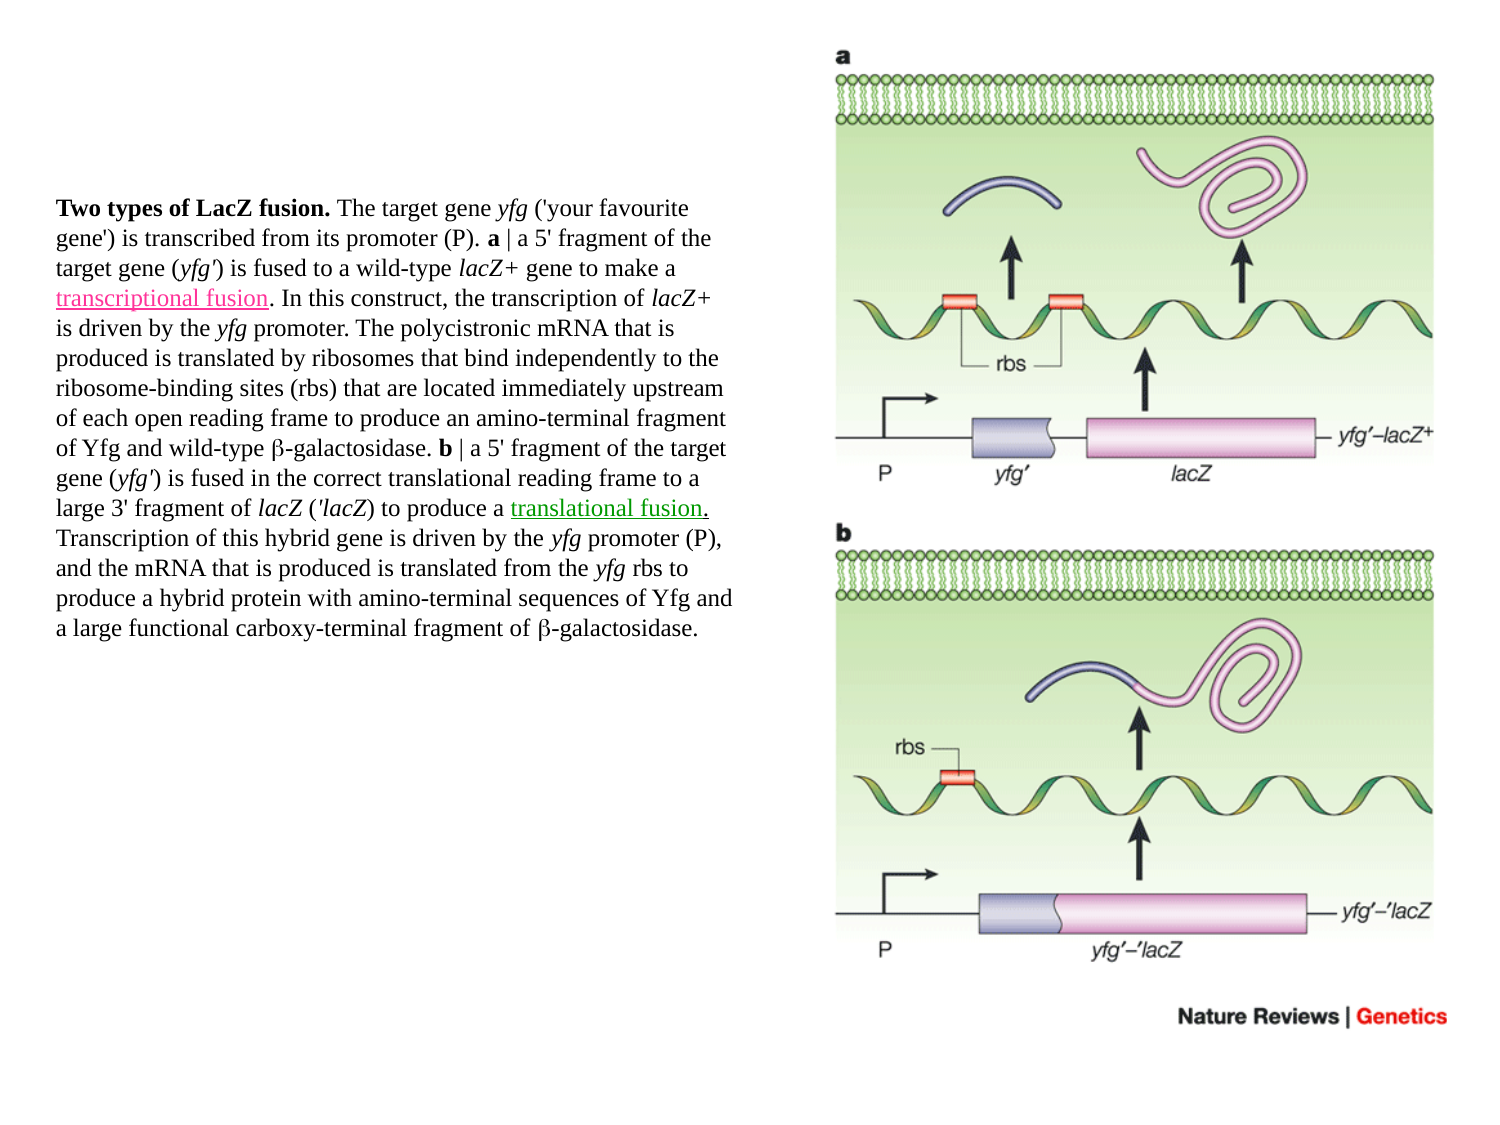

Two types of LacZ fusion. The target gene yfg ('your favourite gene') is transcribed from its promoter (P). a | a 5' fragment of the target gene (yfg') is fused to a wild-type lacZ+ gene to make a transcriptional fusion. In this construct, the transcription of lacZ+ is driven by the yfg promoter. The polycistronic mRNA that is produced is translated by ribosomes that bind independently to the ribosome-binding sites (rbs) that are located immediately upstream of each open reading frame to produce an amino-terminal fragment of Yfg and wild-type -galactosidase. b | a 5' fragment of the target gene (yfg') is fused in the correct translational reading frame to a large 3' fragment of lacZ ('lacZ) to produce a translational fusion. Transcription of this hybrid gene is driven by the yfg promoter (P), and the mRNA that is produced is translated from the yfg rbs to produce a hybrid protein with amino-terminal sequences of Yfg and a large functional carboxy-terminal fragment of -galactosidase.